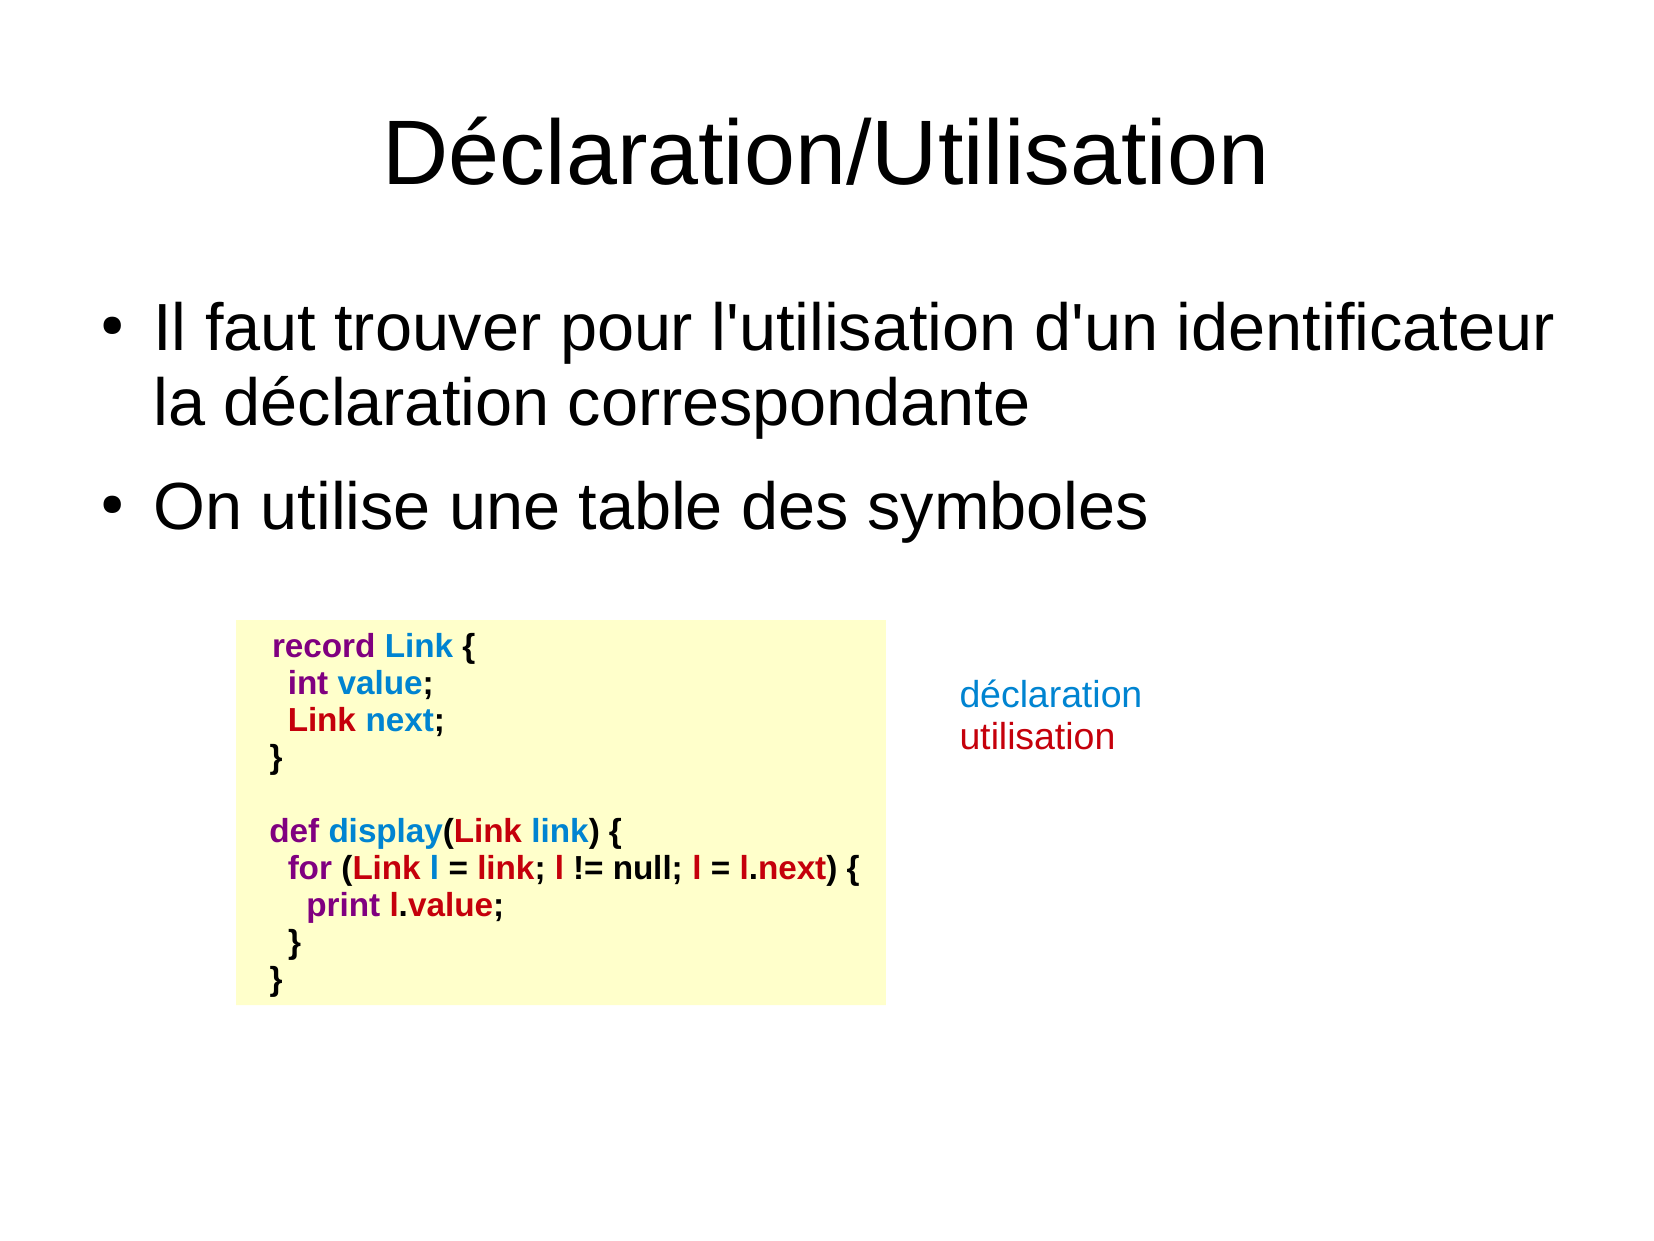

# Déclaration/Utilisation
Il faut trouver pour l'utilisation d'un identificateur la déclaration correspondante
On utilise une table des symboles
 record Link {
 int value;
 Link next;
 }
 def display(Link link) {
 for (Link l = link; l != null; l = l.next) {
 print l.value;
 }
 }
déclaration
utilisation